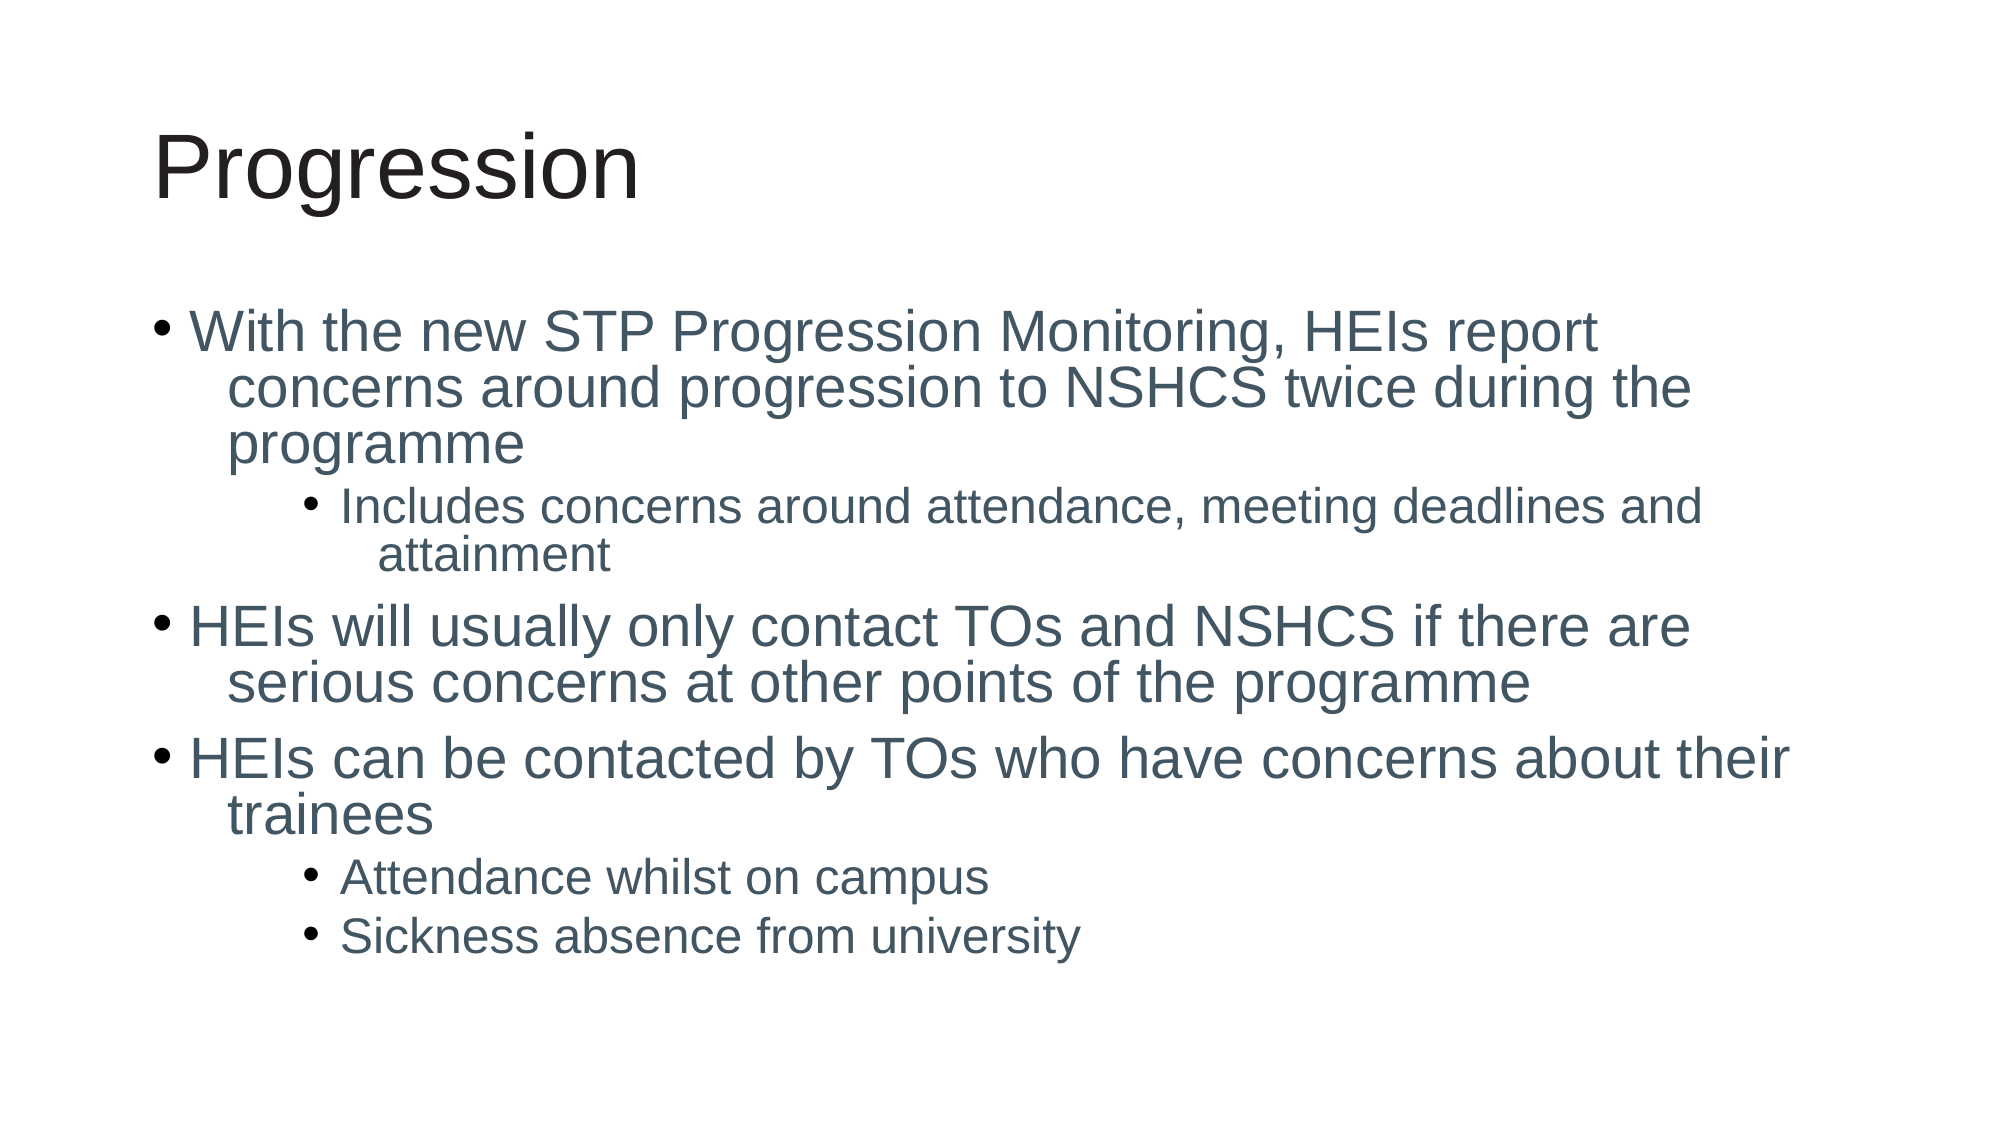

# Progression
With the new STP Progression Monitoring, HEIs report concerns around progression to NSHCS twice during the programme
Includes concerns around attendance, meeting deadlines and attainment
HEIs will usually only contact TOs and NSHCS if there are serious concerns at other points of the programme
HEIs can be contacted by TOs who have concerns about their trainees
Attendance whilst on campus
Sickness absence from university